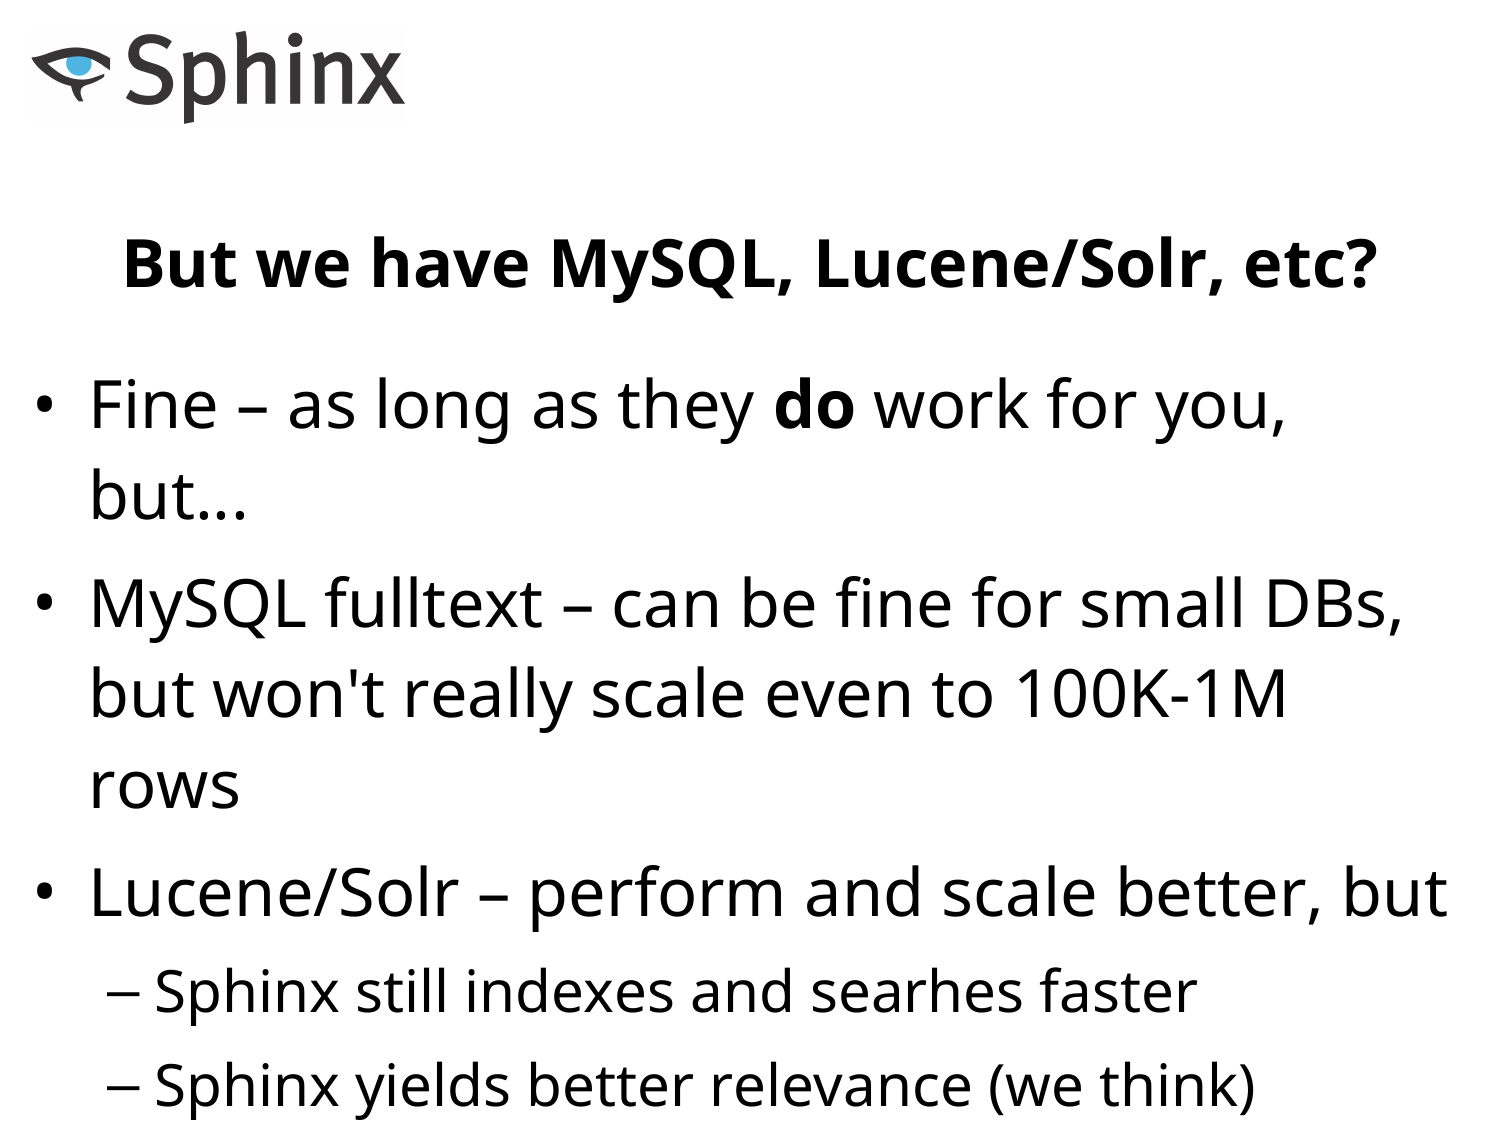

# But we have MySQL, Lucene/Solr, etc?
Fine – as long as they do work for you, but...
MySQL fulltext – can be fine for small DBs, but won't really scale even to 100K-1M rows
Lucene/Solr – perform and scale better, but
Sphinx still indexes and searhes faster
Sphinx yields better relevance (we think)
Sphinx is better at SQL style queries
They have RT Updates though (but we will too)